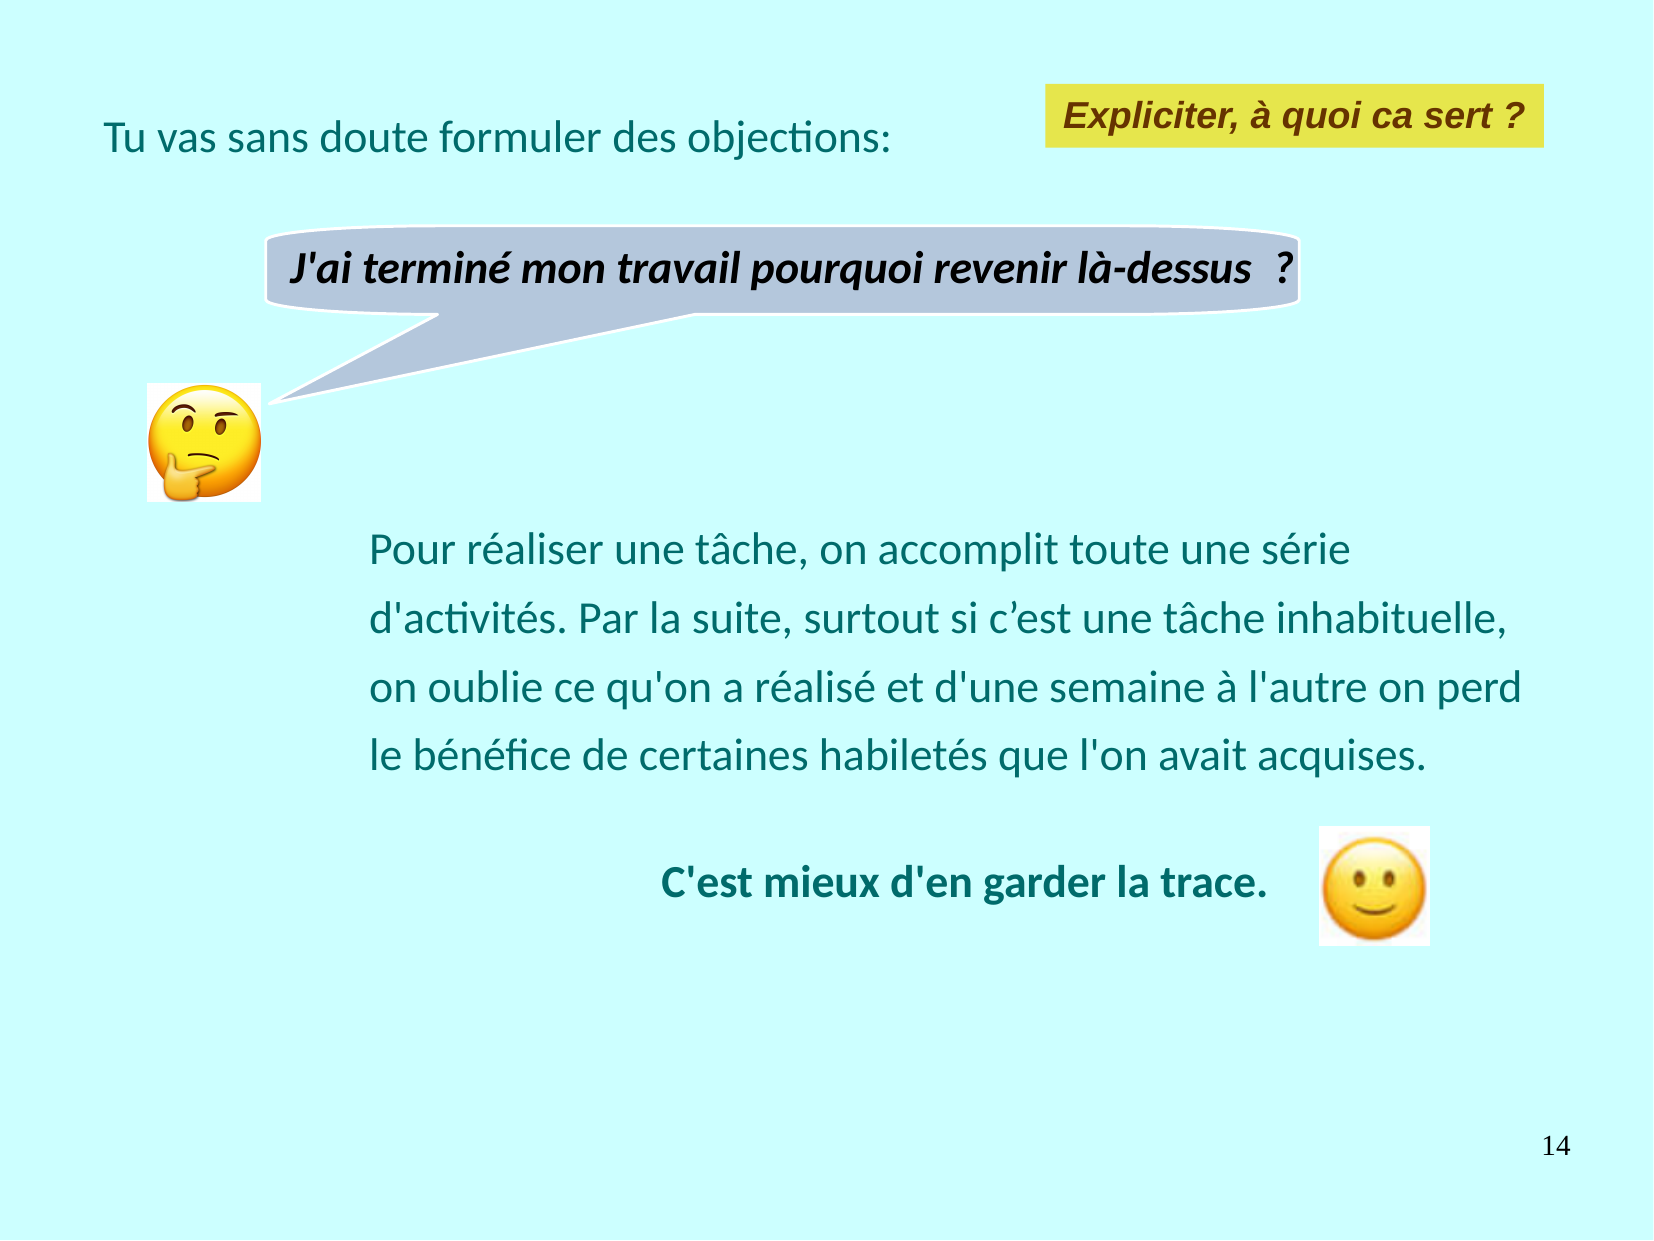

Expliciter, à quoi ca sert ?
Tu vas sans doute formuler des objections:
J'ai terminé mon travail pourquoi revenir là-dessus  ?
Pour réaliser une tâche, on accomplit toute une série d'activités. Par la suite, surtout si c’est une tâche inhabituelle, on oublie ce qu'on a réalisé et d'une semaine à l'autre on perd le bénéfice de certaines habiletés que l'on avait acquises.
 C'est mieux d'en garder la trace.
14